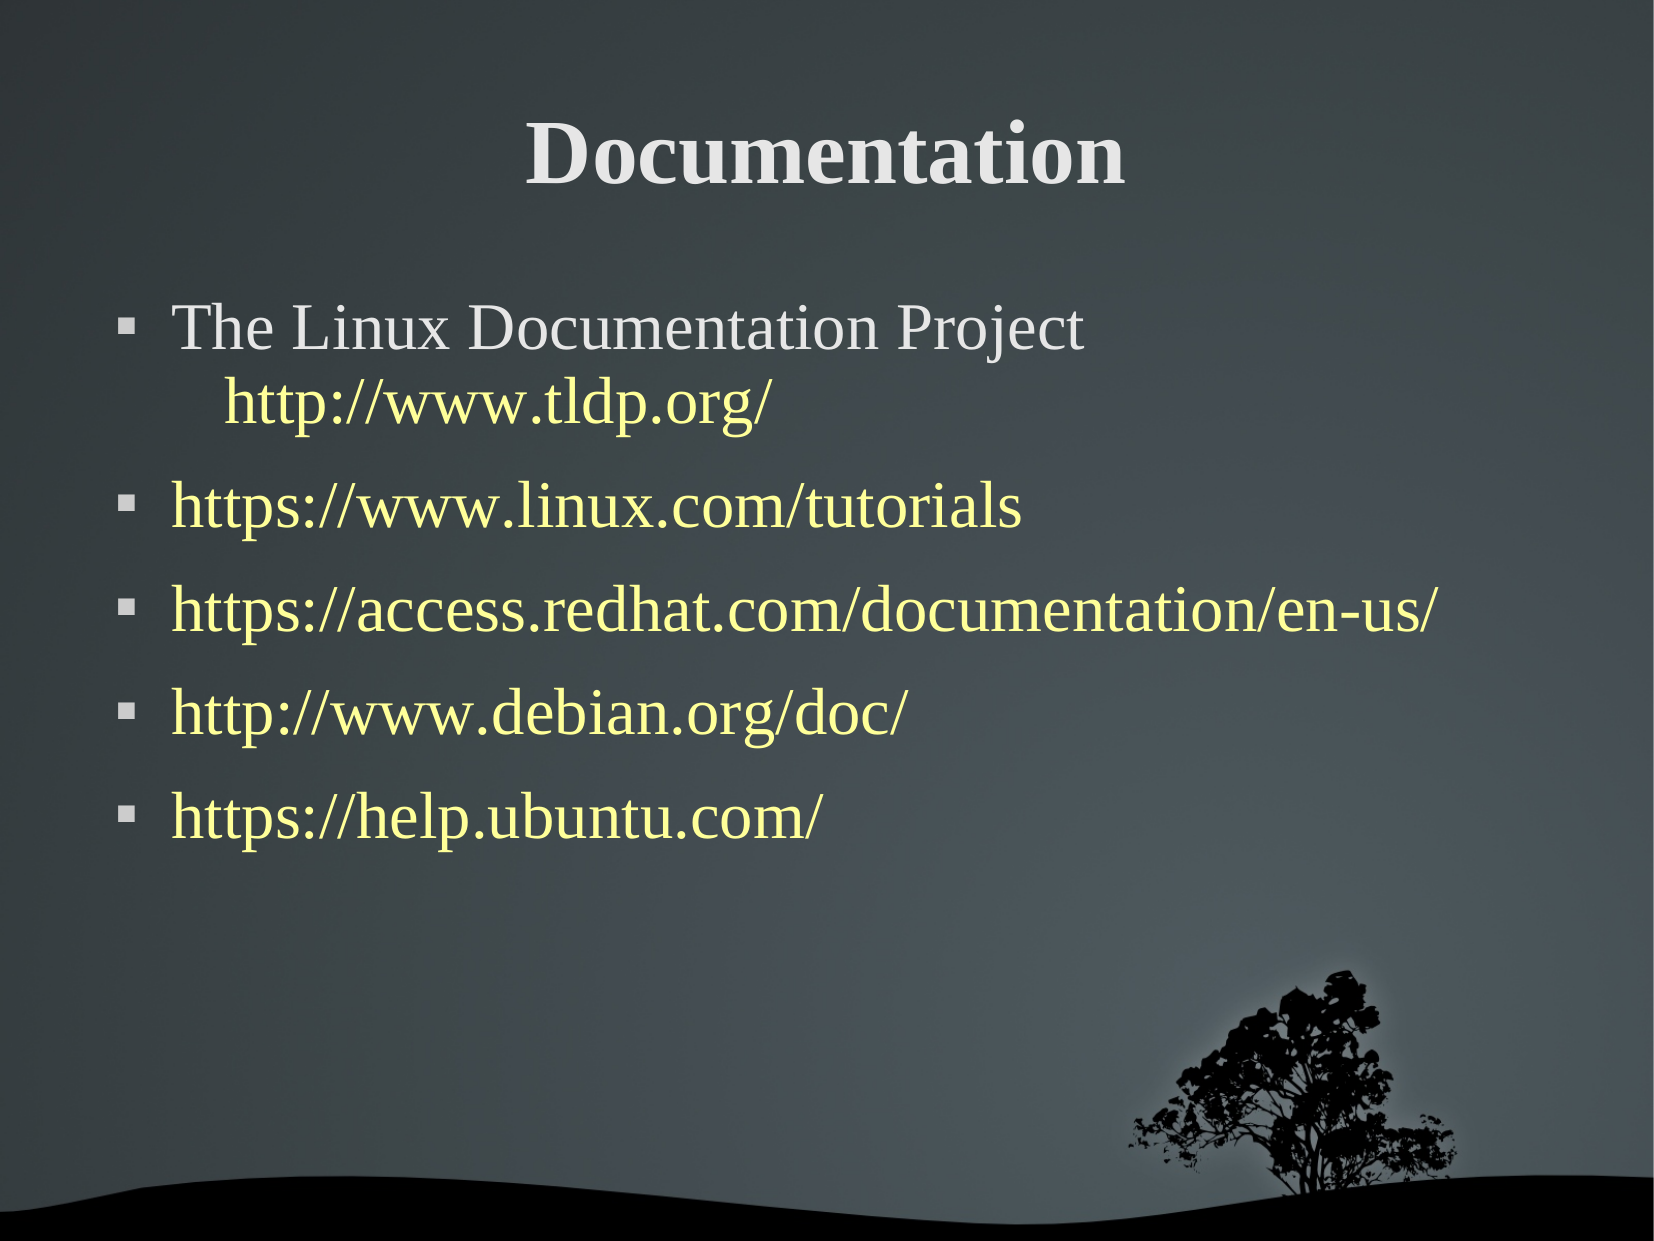

# Documentation
The Linux Documentation Project
http://www.tldp.org/
https://www.linux.com/tutorials
https://access.redhat.com/documentation/en-us/
http://www.debian.org/doc/
https://help.ubuntu.com/